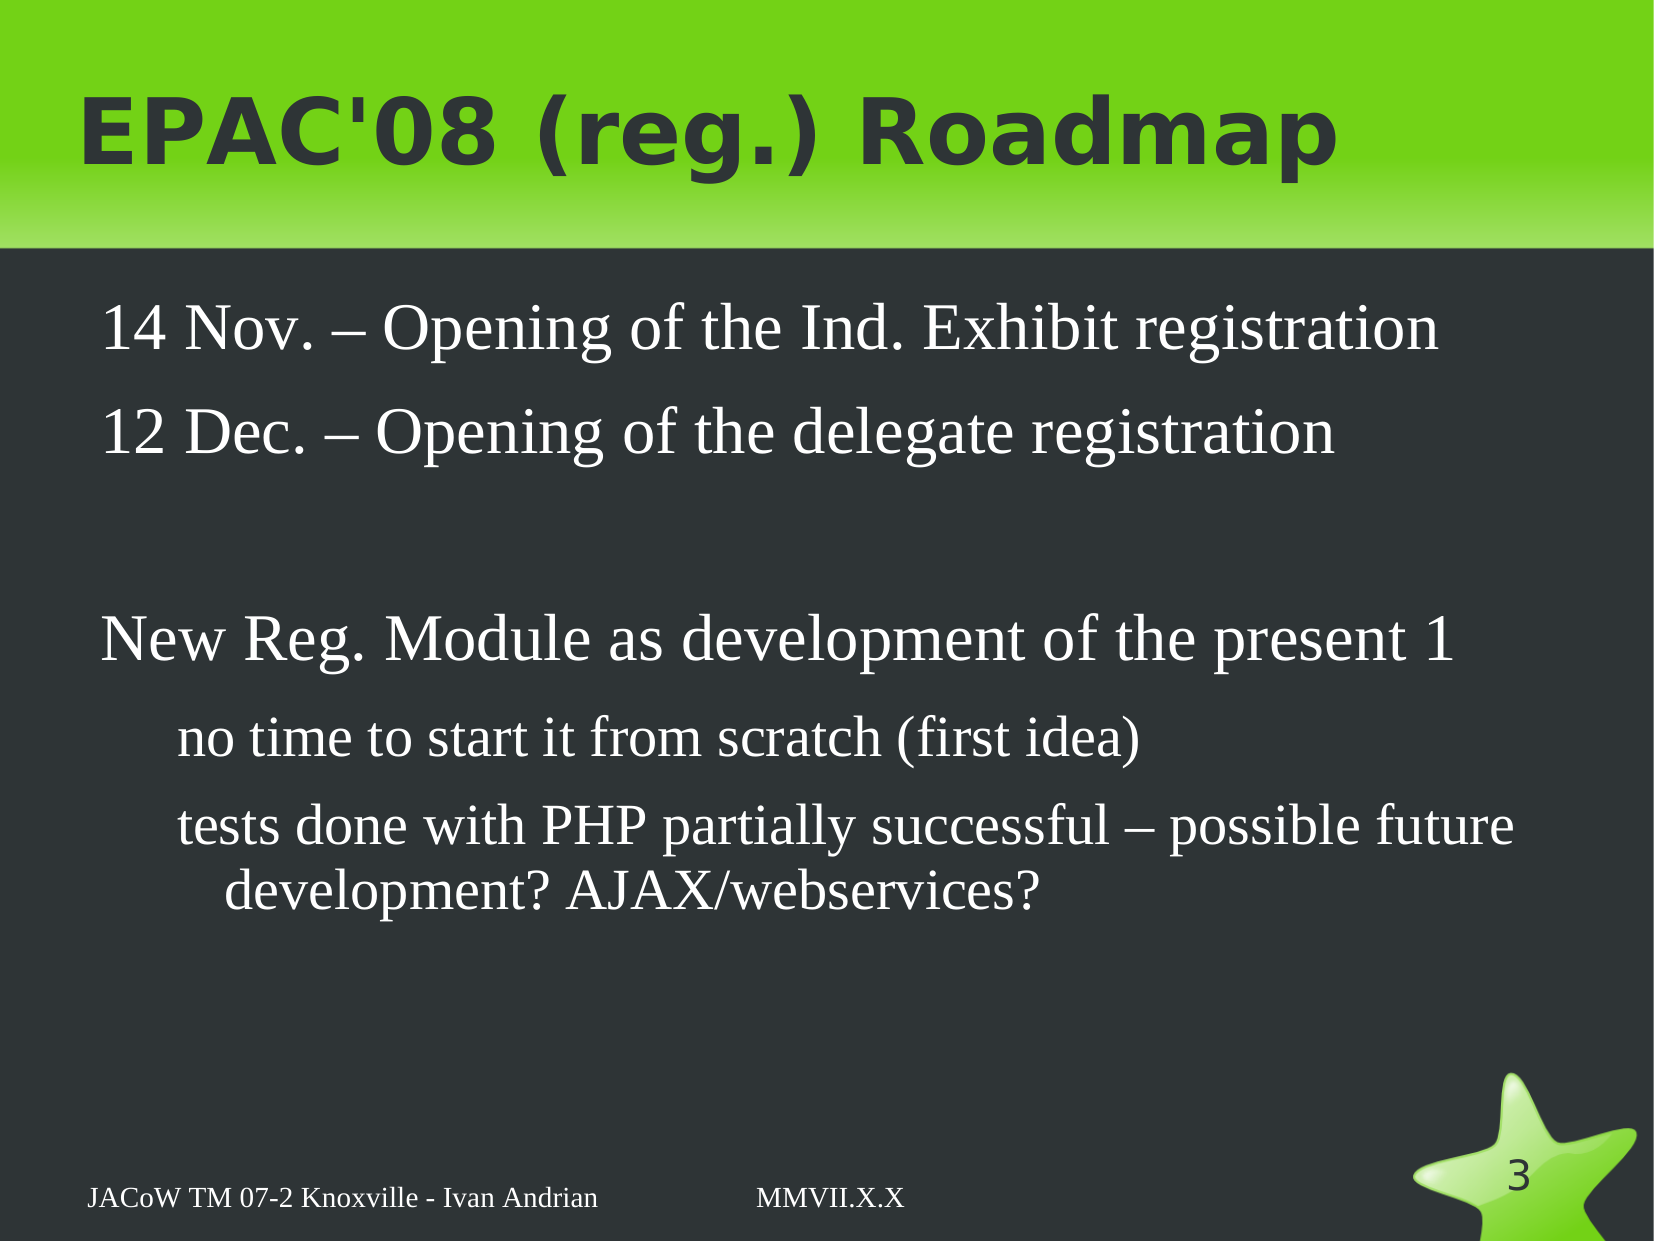

# EPAC'08 (reg.) Roadmap
14 Nov. – Opening of the Ind. Exhibit registration
12 Dec. – Opening of the delegate registration
New Reg. Module as development of the present 1
no time to start it from scratch (first idea)
tests done with PHP partially successful – possible future development? AJAX/webservices?
3
MMVII.X.X
JACoW TM 07-2 Knoxville - Ivan Andrian